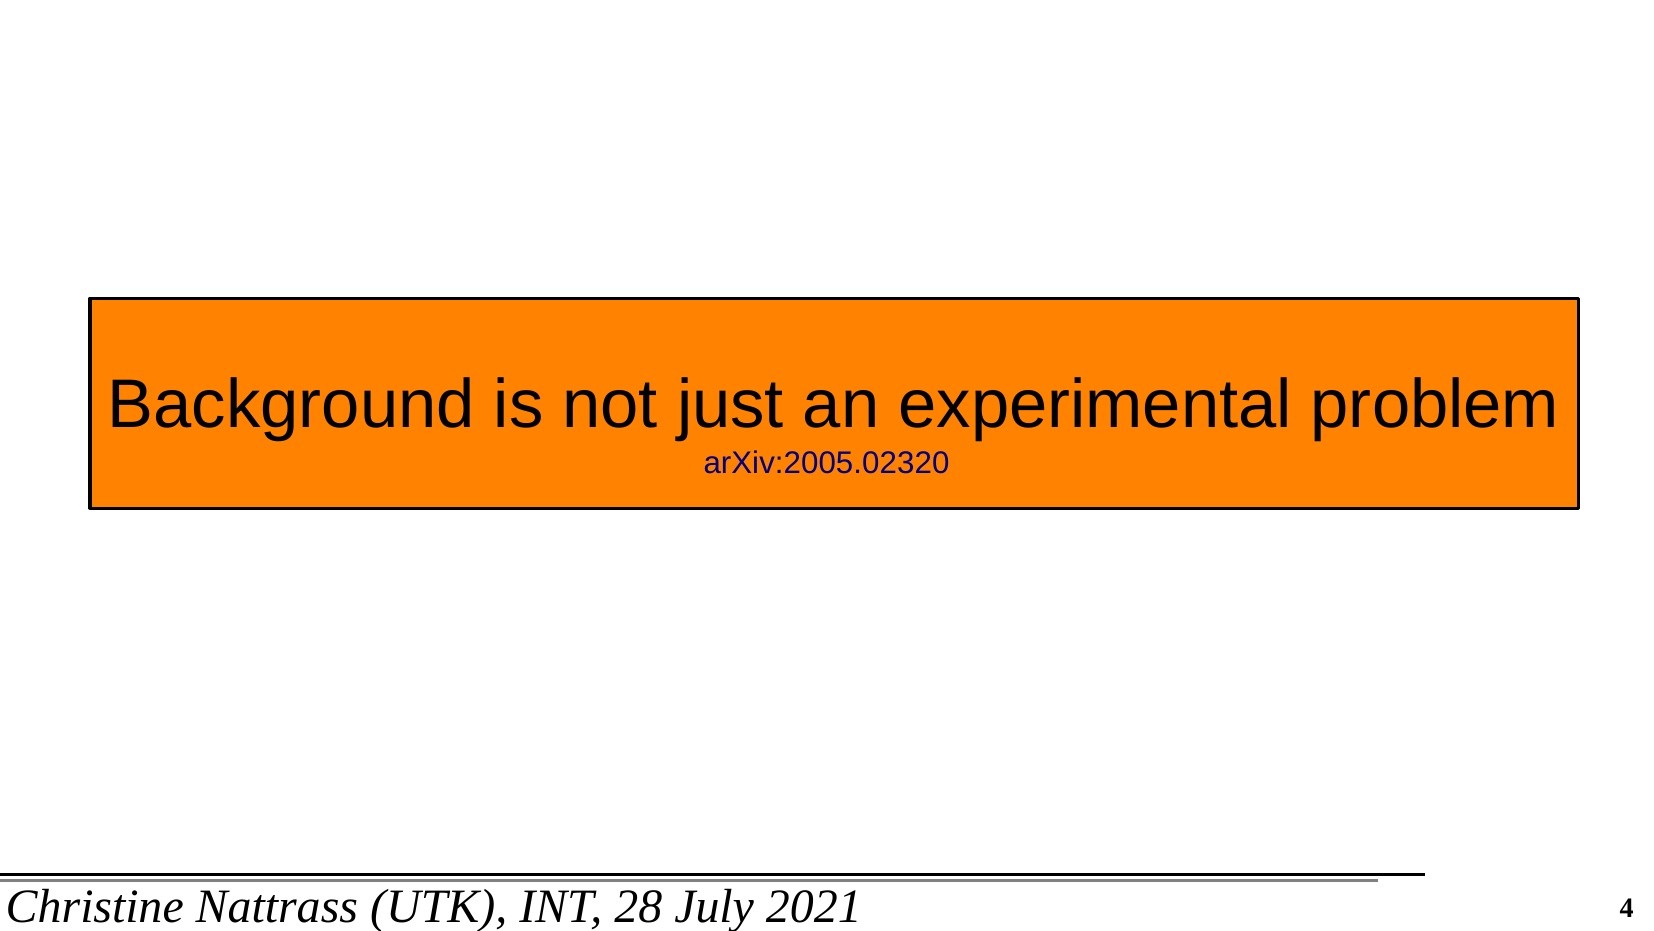

# Background is not just an experimental problem
arXiv:2005.02320